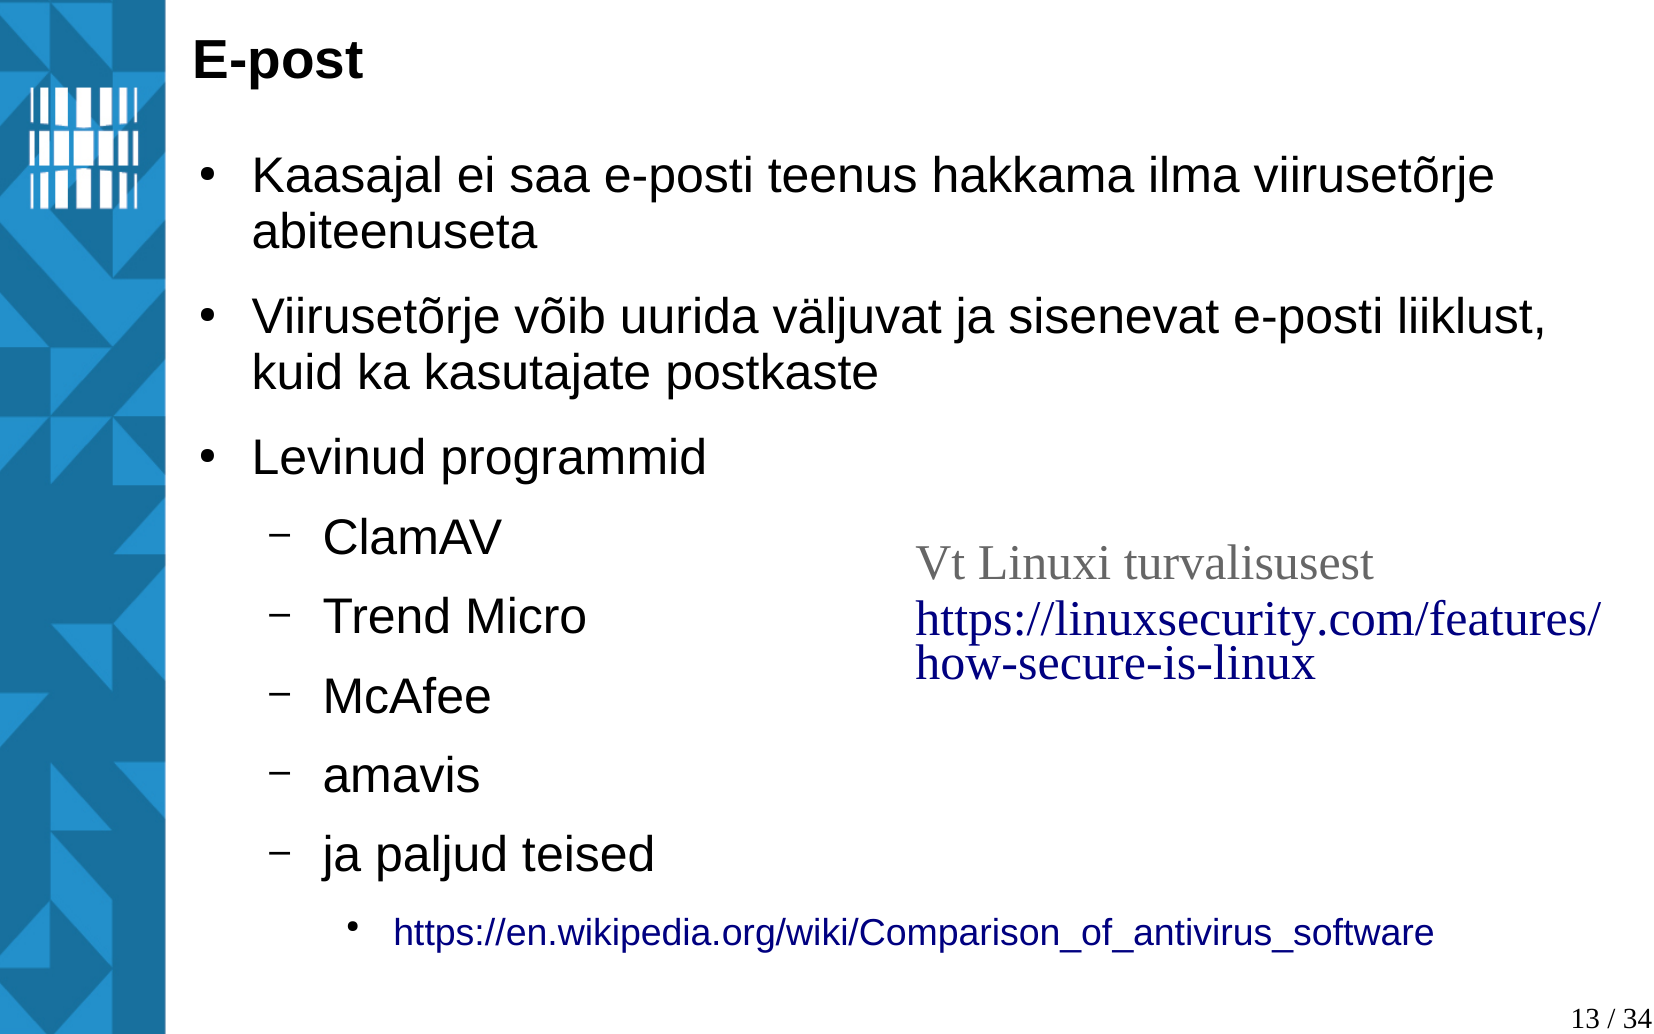

# E-post
Kaasajal ei saa e-posti teenus hakkama ilma viirusetõrje abiteenuseta
Viirusetõrje võib uurida väljuvat ja sisenevat e-posti liiklust, kuid ka kasutajate postkaste
Levinud programmid
ClamAV
Trend Micro
McAfee
amavis
ja paljud teised
https://en.wikipedia.org/wiki/Comparison_of_antivirus_software
Vt Linuxi turvalisusest https://linuxsecurity.com/features/how-secure-is-linux
13